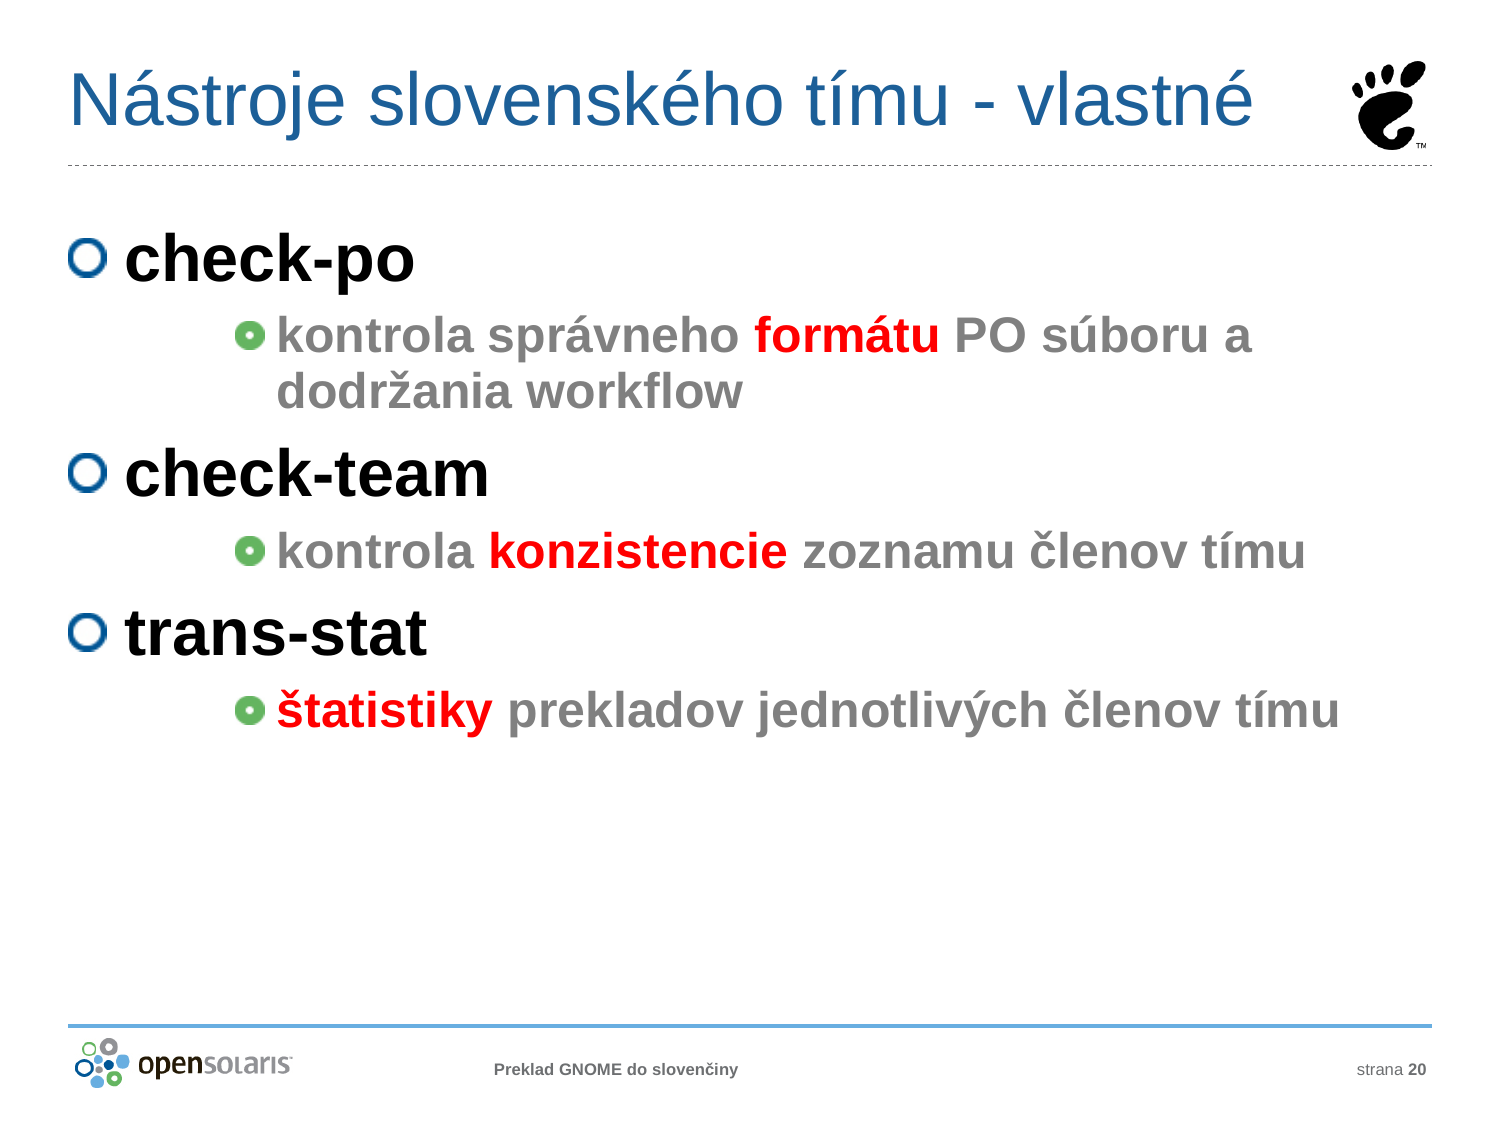

# Nástroje slovenského tímu - vlastné
check-po
kontrola správneho formátu PO súboru a dodržania workflow
check-team
kontrola konzistencie zoznamu členov tímu
trans-stat
štatistiky prekladov jednotlivých členov tímu
20